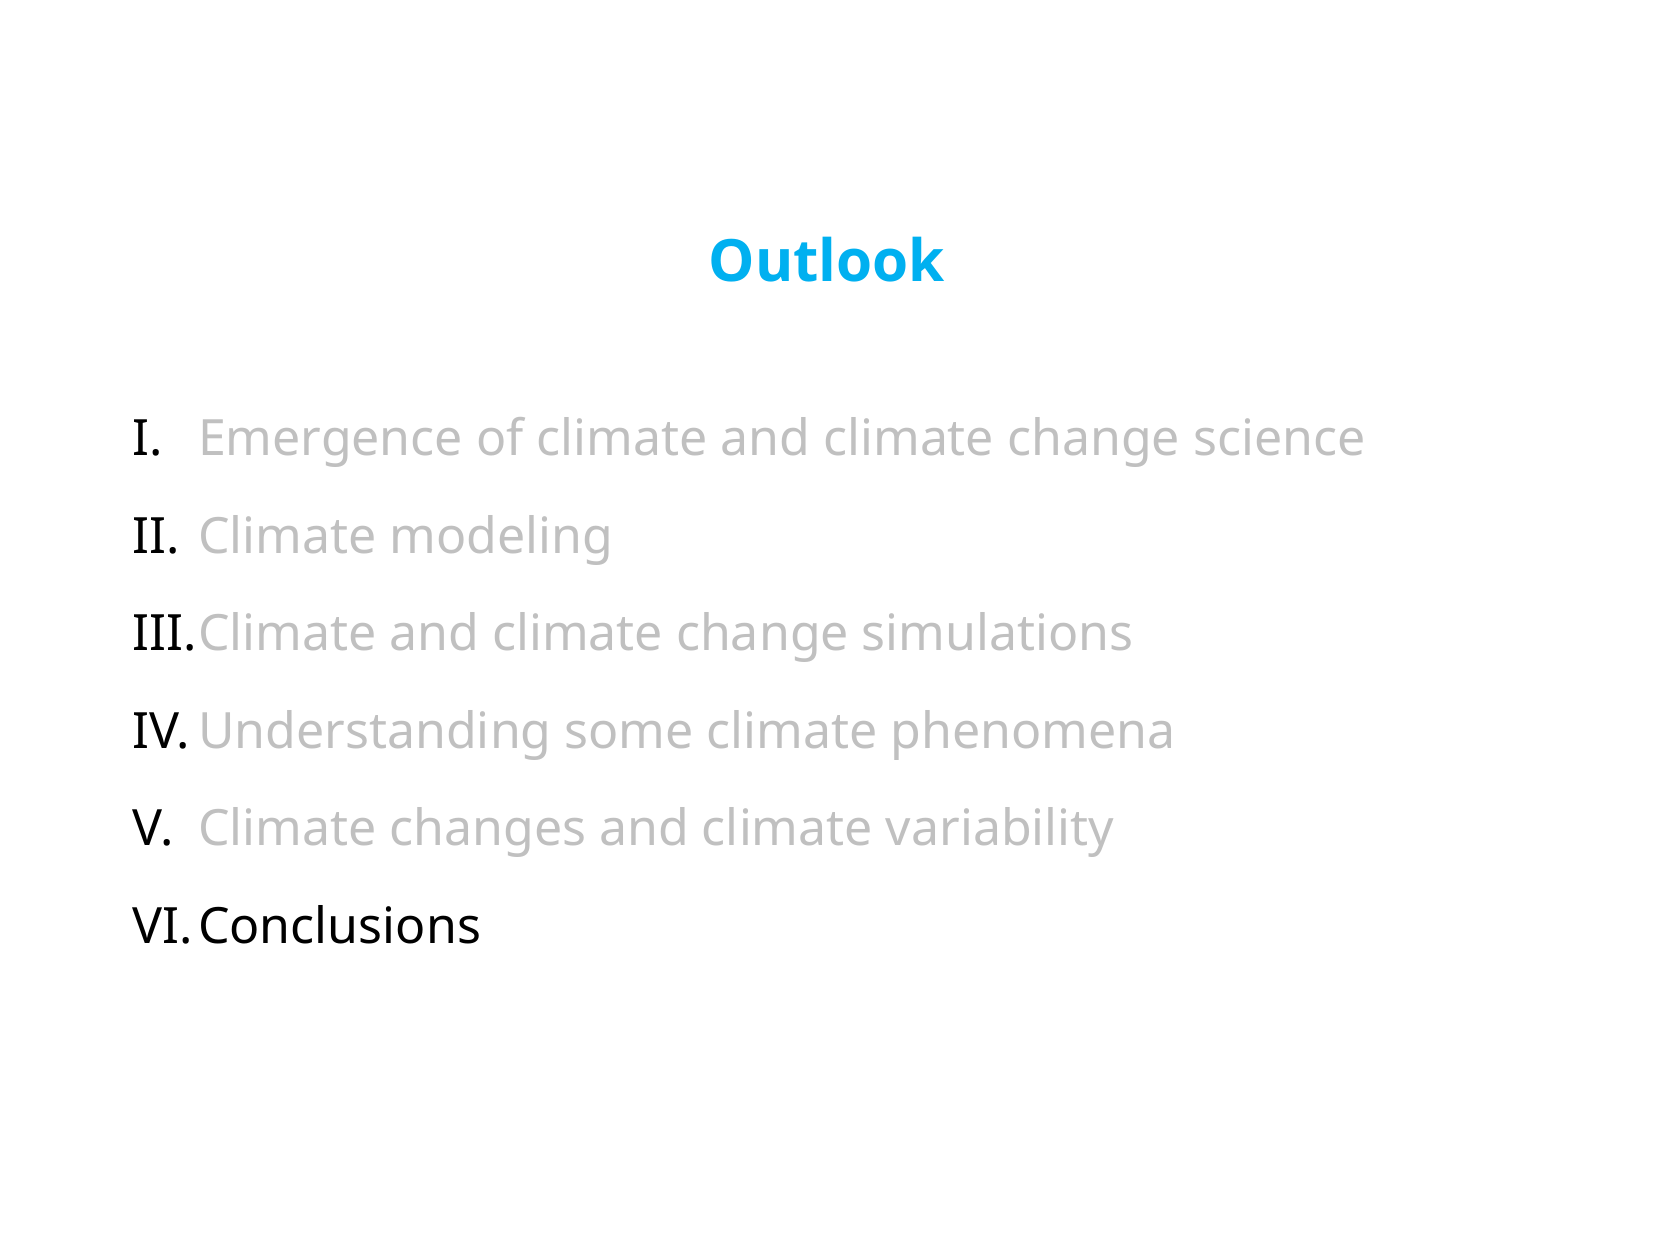

Outlook
Emergence of climate and climate change science
Climate modeling
Climate and climate change simulations
Understanding some climate phenomena
Climate changes and climate variability
Conclusions